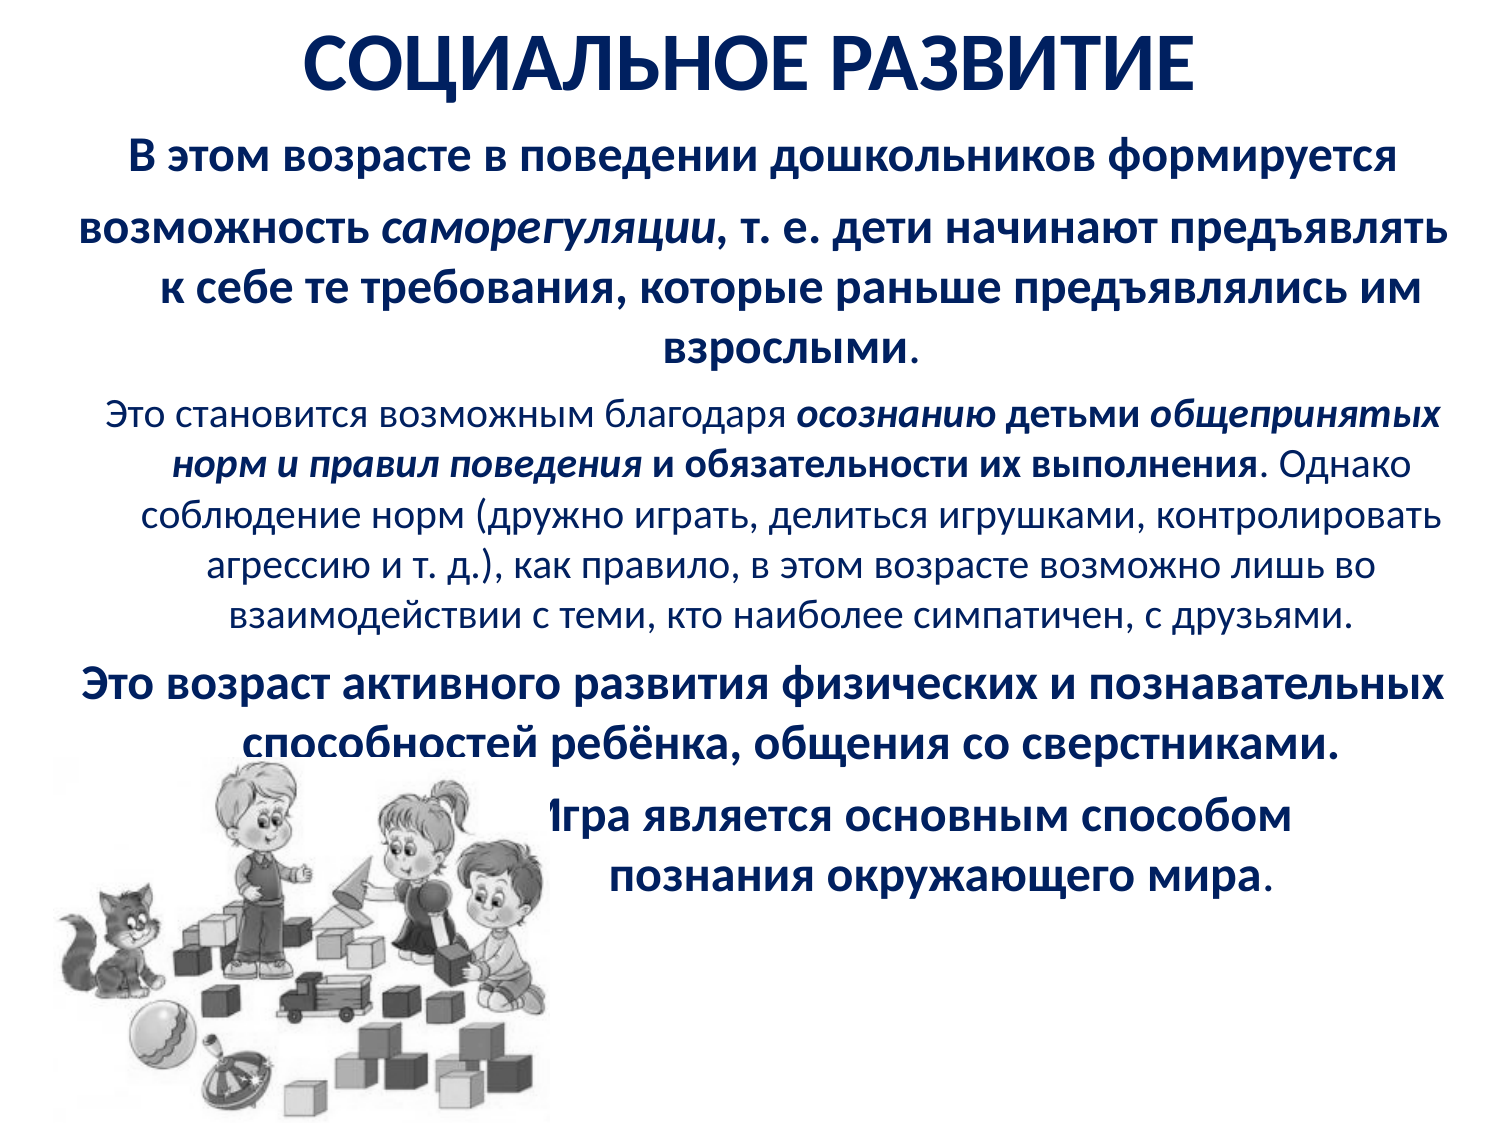

СОЦИАЛЬНОЕ РАЗВИТИЕ
# В этом возрасте в поведении дошкольников формируется
возможность саморегуляции, т. е. дети начинают предъявлять к себе те требования, которые раньше предъявлялись им взрослыми.
 Это становится возможным благодаря осознанию детьми общепринятых норм и правил поведения и обязательности их выполнения. Однако соблюдение норм (дружно играть, делиться игрушками, контролировать агрессию и т. д.), как правило, в этом возрасте возможно лишь во взаимодействии с теми, кто наиболее симпатичен, с друзьями.
Это возраст активного развития физических и познавательных способностей ребёнка, общения со сверстниками.
					 Игра является основным способом 				познания окружающего мира.